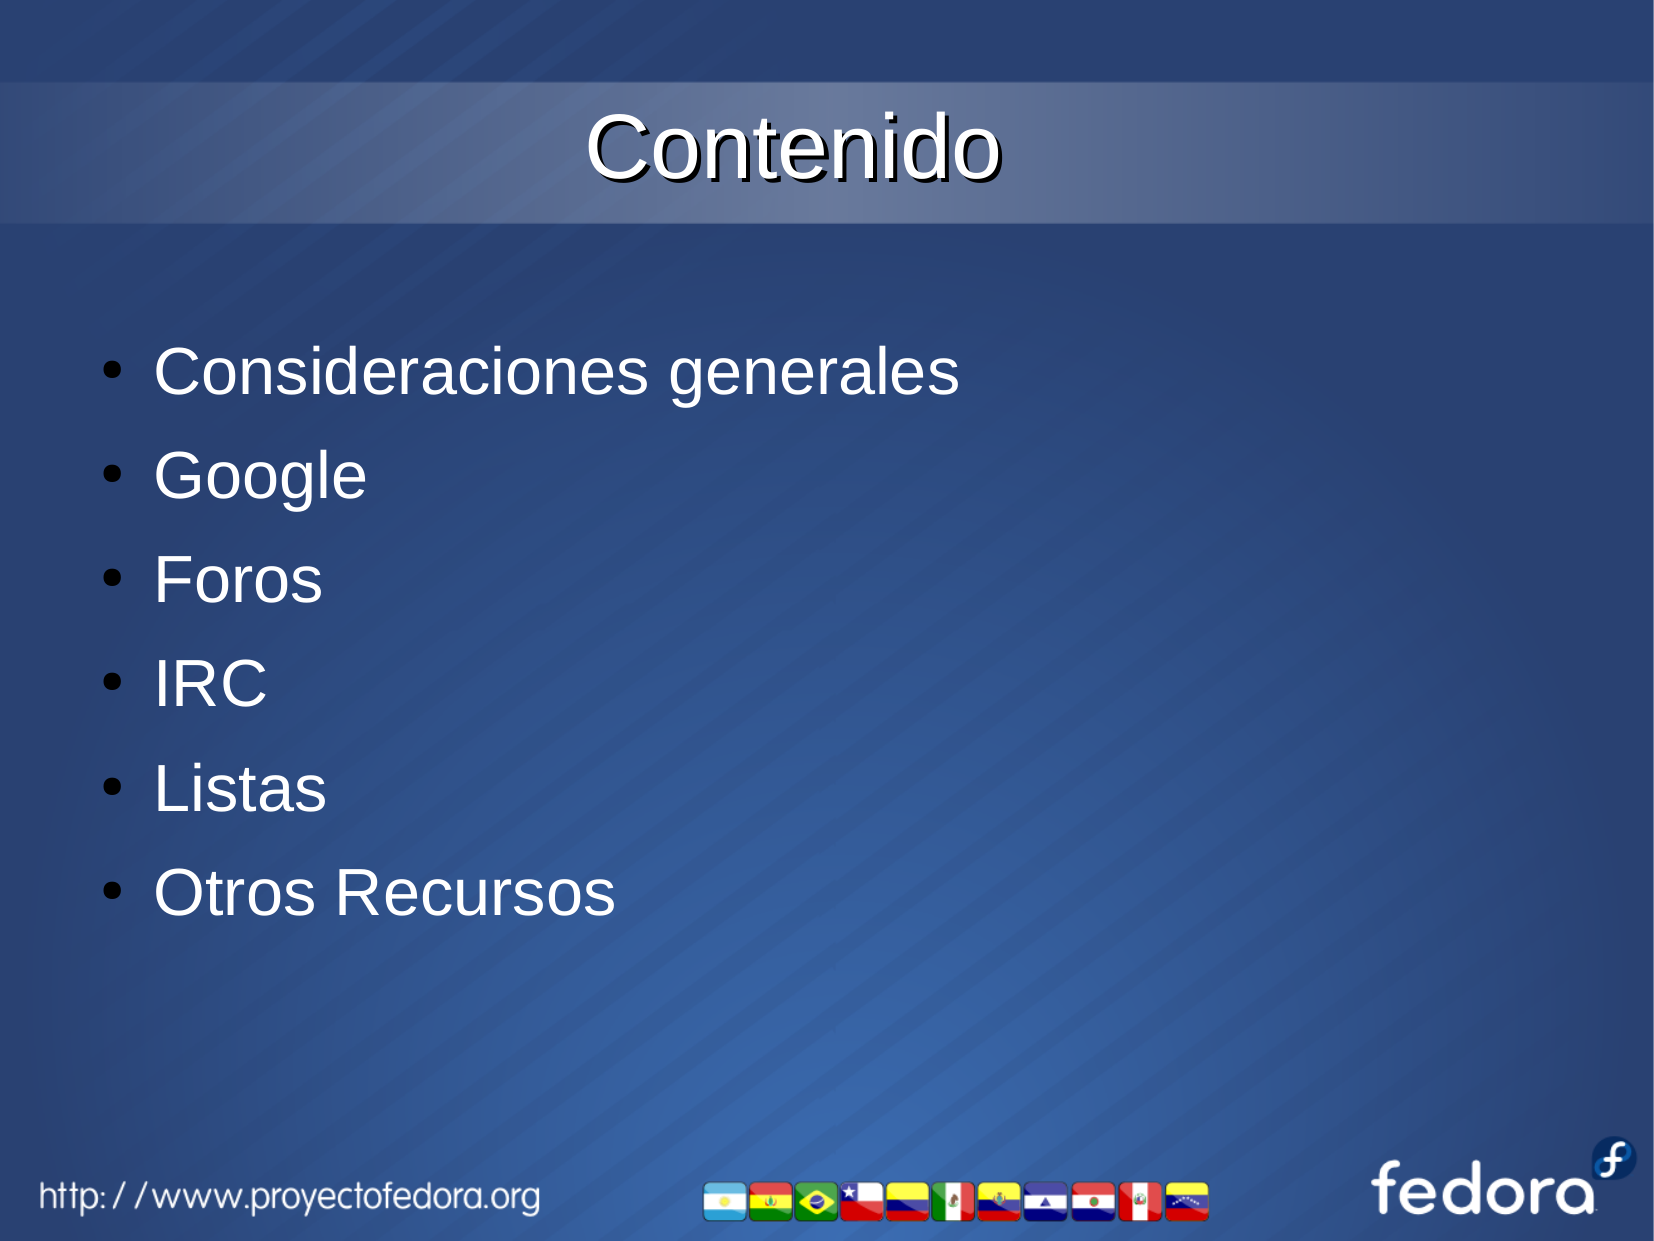

# Contenido
Consideraciones generales
Google
Foros
IRC
Listas
Otros Recursos